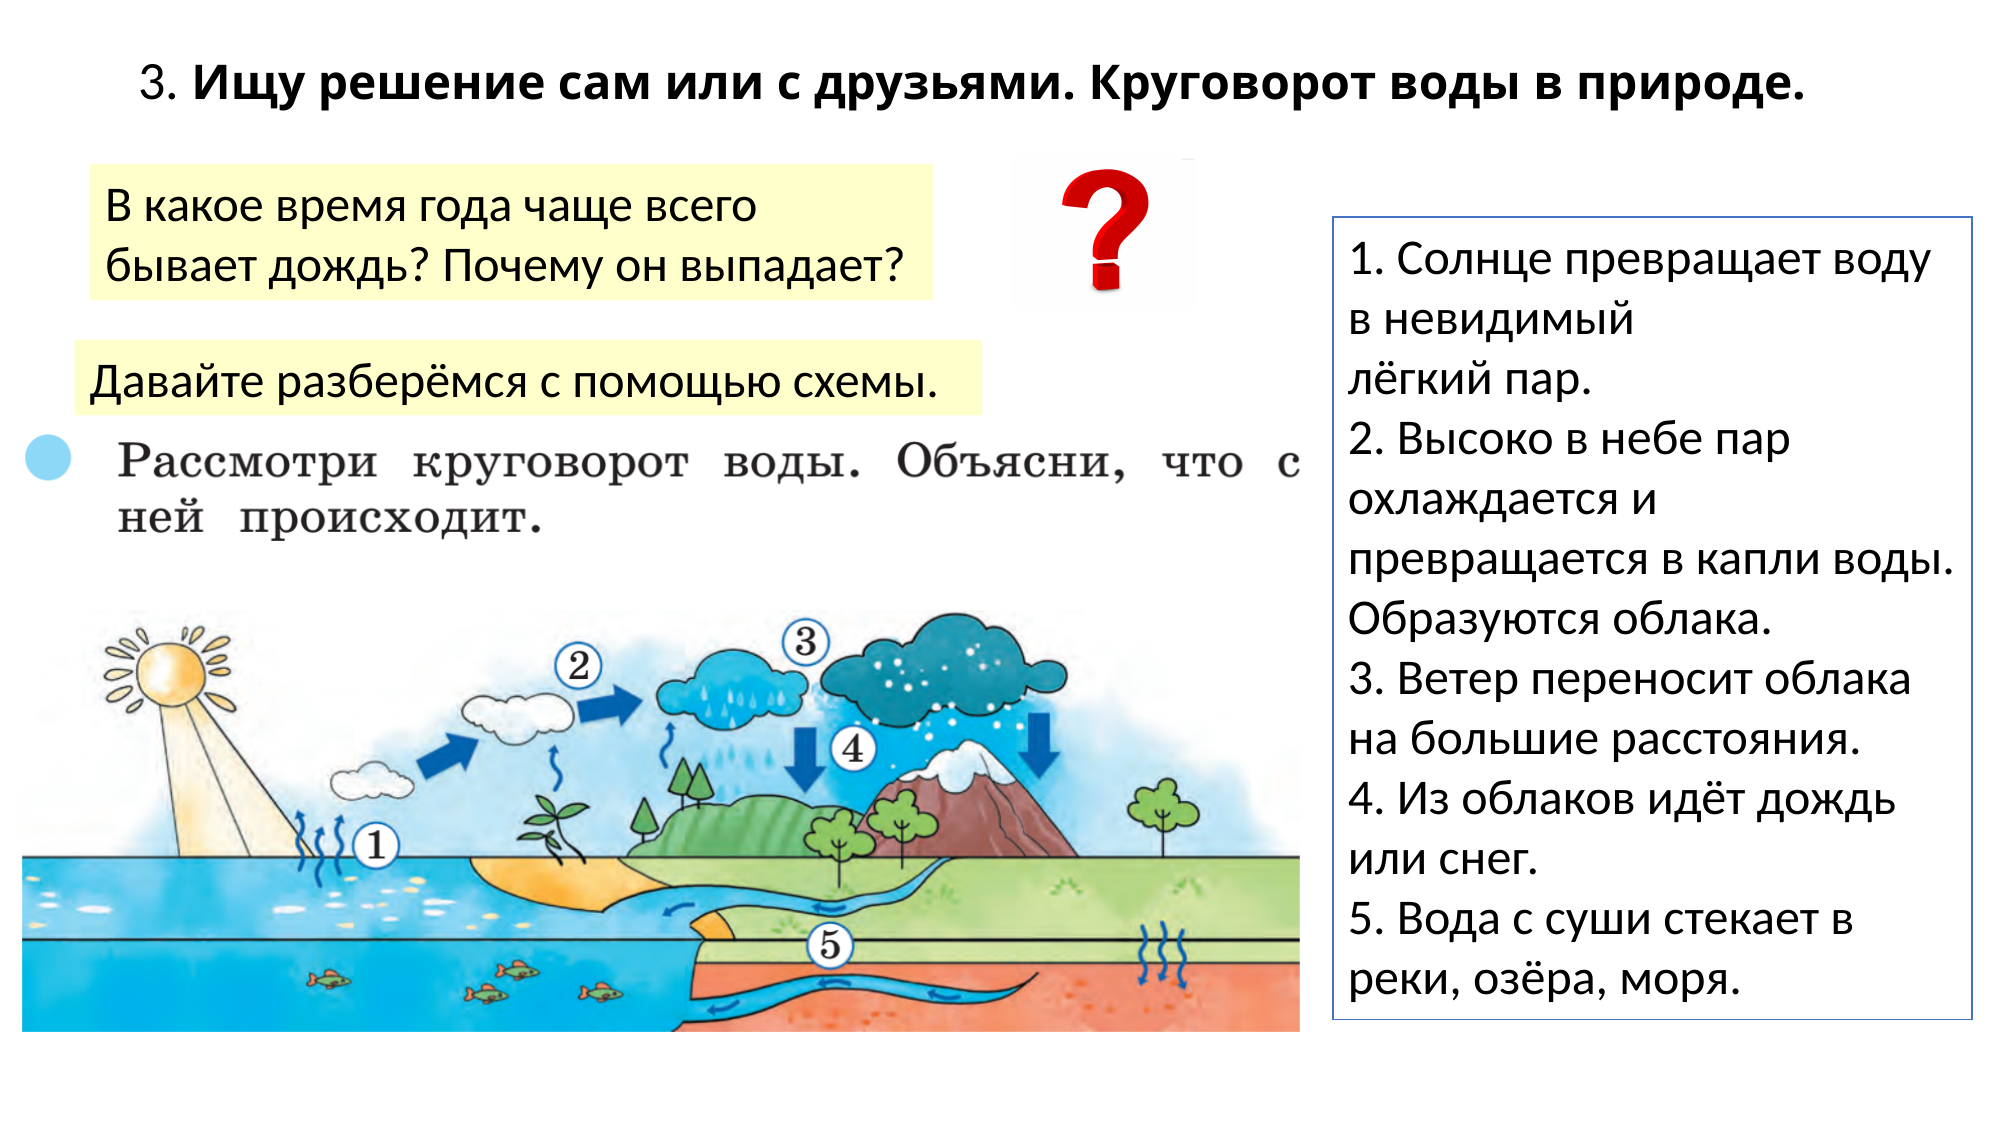

# 3. Ищу решение сам или с друзьями. Круговорот воды в природе.
В какое время года чаще всего бывает дождь? Почему он выпадает?
1. Солнце превращает воду в невидимый
лёгкий пар.
2. Высоко в небе пар охлаждается и превращается в капли воды. Образуются облака.
3. Ветер переносит облака на большие расстояния.
4. Из облаков идёт дождь или снег.
5. Вода с суши стекает в реки, озёра, моря.
Давайте разберёмся с помощью схемы.